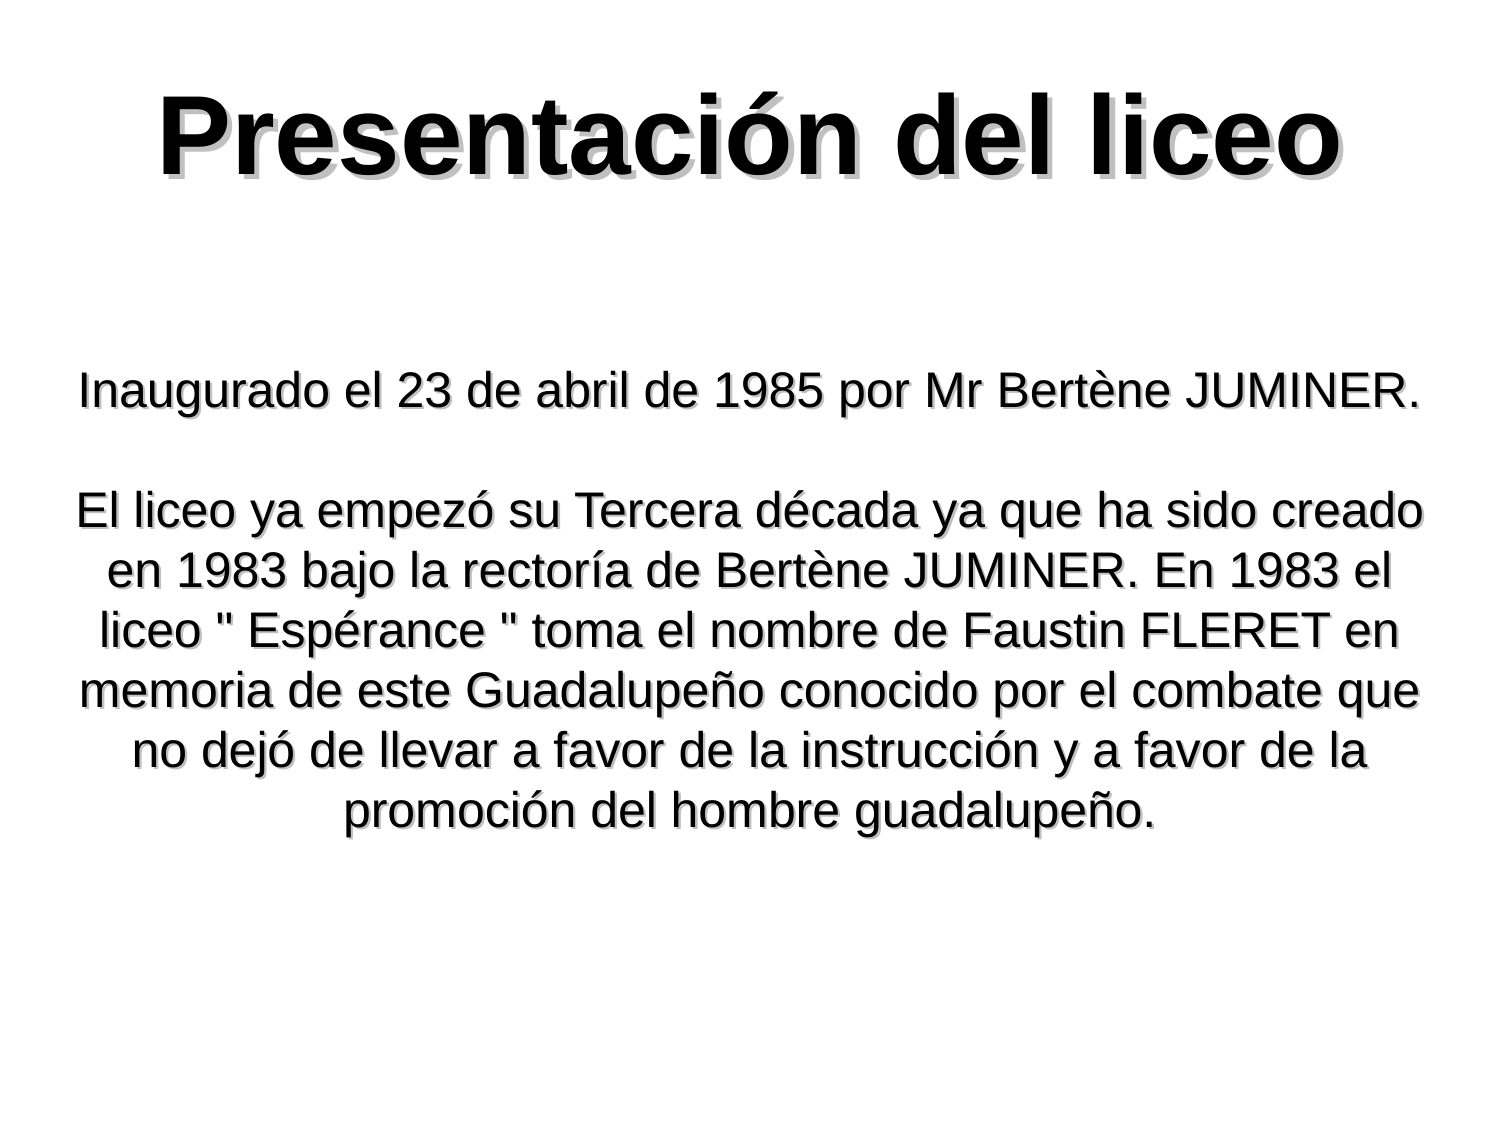

Presentación del liceo
Inaugurado el 23 de abril de 1985 por Mr Bertène JUMINER.
El liceo ya empezó su Tercera década ya que ha sido creado en 1983 bajo la rectoría de Bertène JUMINER. En 1983 el liceo " Espérance " toma el nombre de Faustin FLERET en memoria de este Guadalupeño conocido por el combate que no dejó de llevar a favor de la instrucción y a favor de la promoción del hombre guadalupeño.